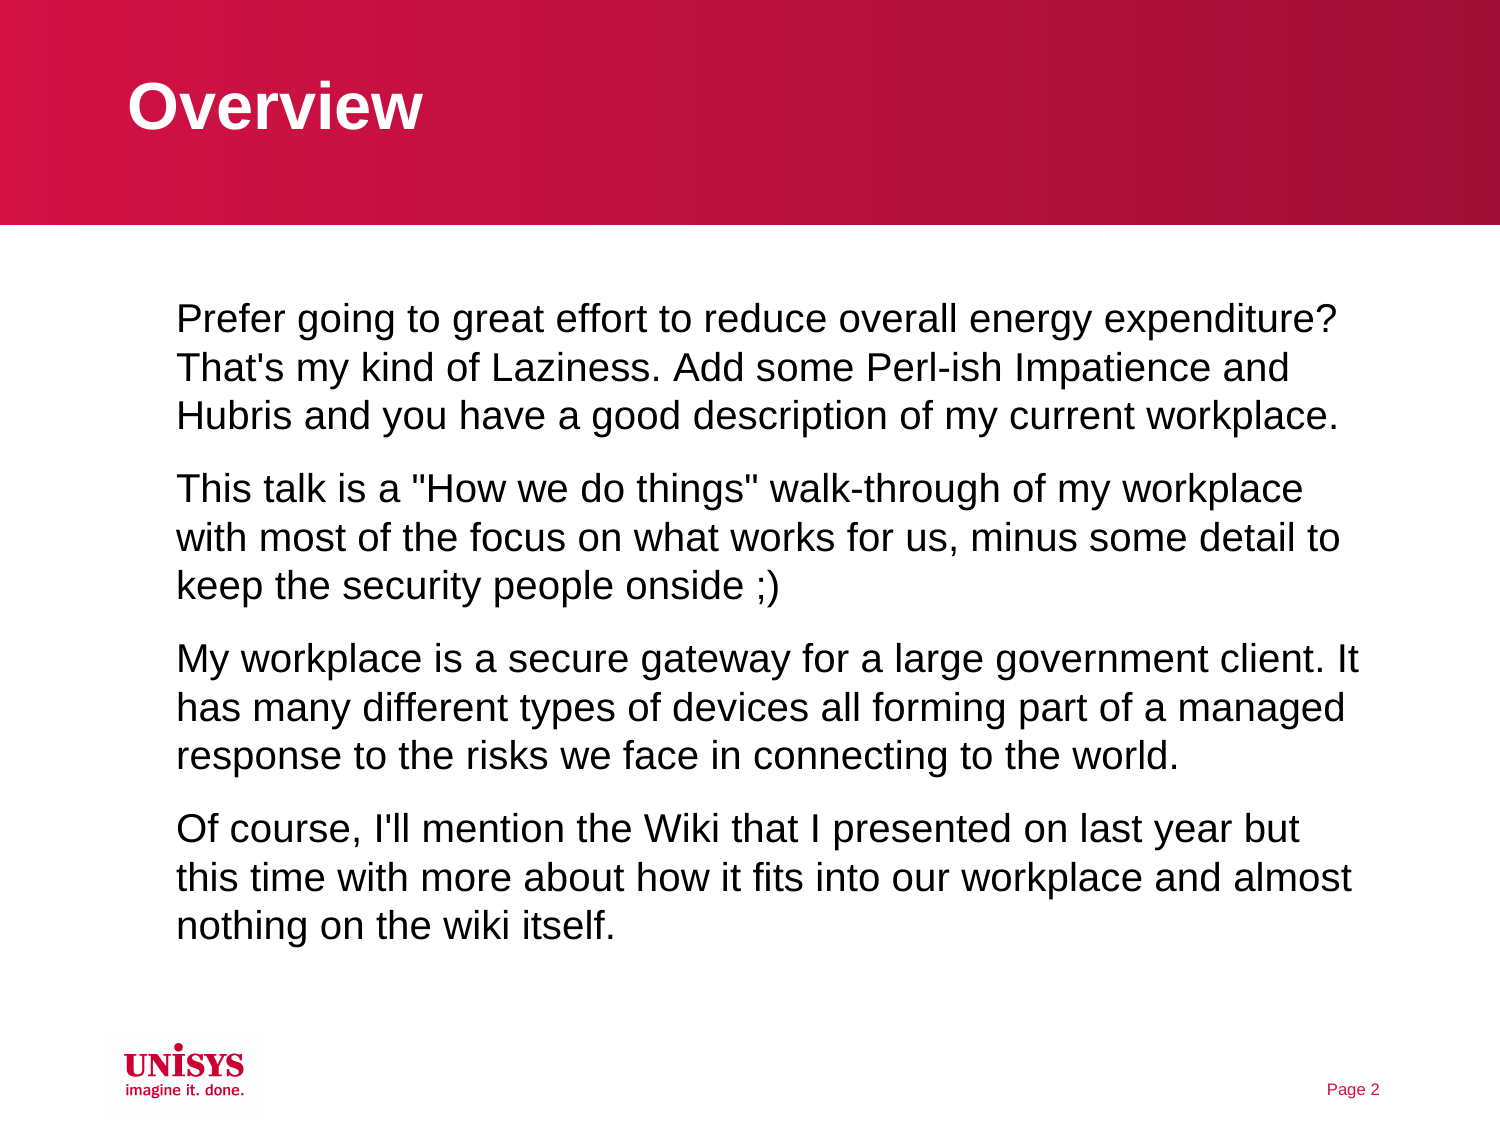

# Overview
Prefer going to great effort to reduce overall energy expenditure? That's my kind of Laziness. Add some Perl-ish Impatience and Hubris and you have a good description of my current workplace.
This talk is a "How we do things" walk-through of my workplace with most of the focus on what works for us, minus some detail to keep the security people onside ;)
My workplace is a secure gateway for a large government client. It has many different types of devices all forming part of a managed response to the risks we face in connecting to the world.
Of course, I'll mention the Wiki that I presented on last year but this time with more about how it fits into our workplace and almost nothing on the wiki itself.
2